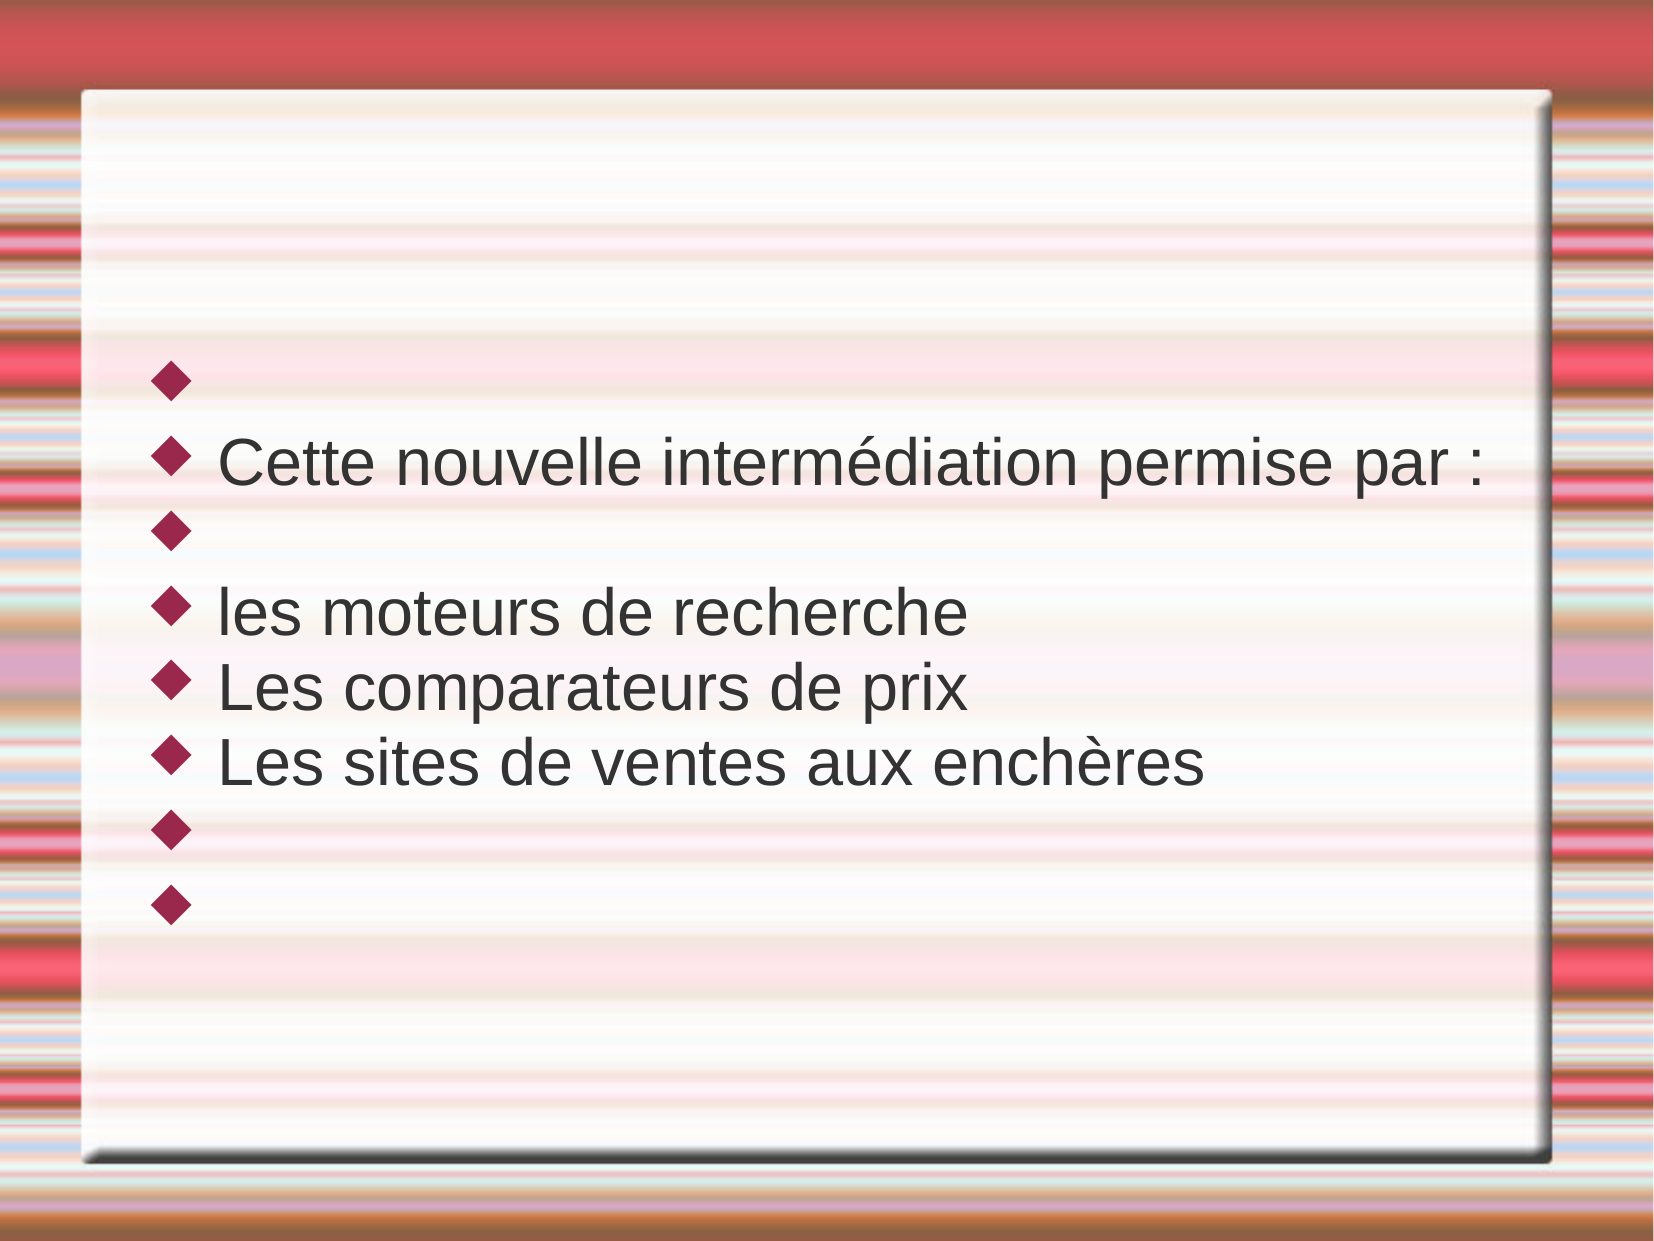

#
Cette nouvelle intermédiation permise par :
les moteurs de recherche
Les comparateurs de prix
Les sites de ventes aux enchères